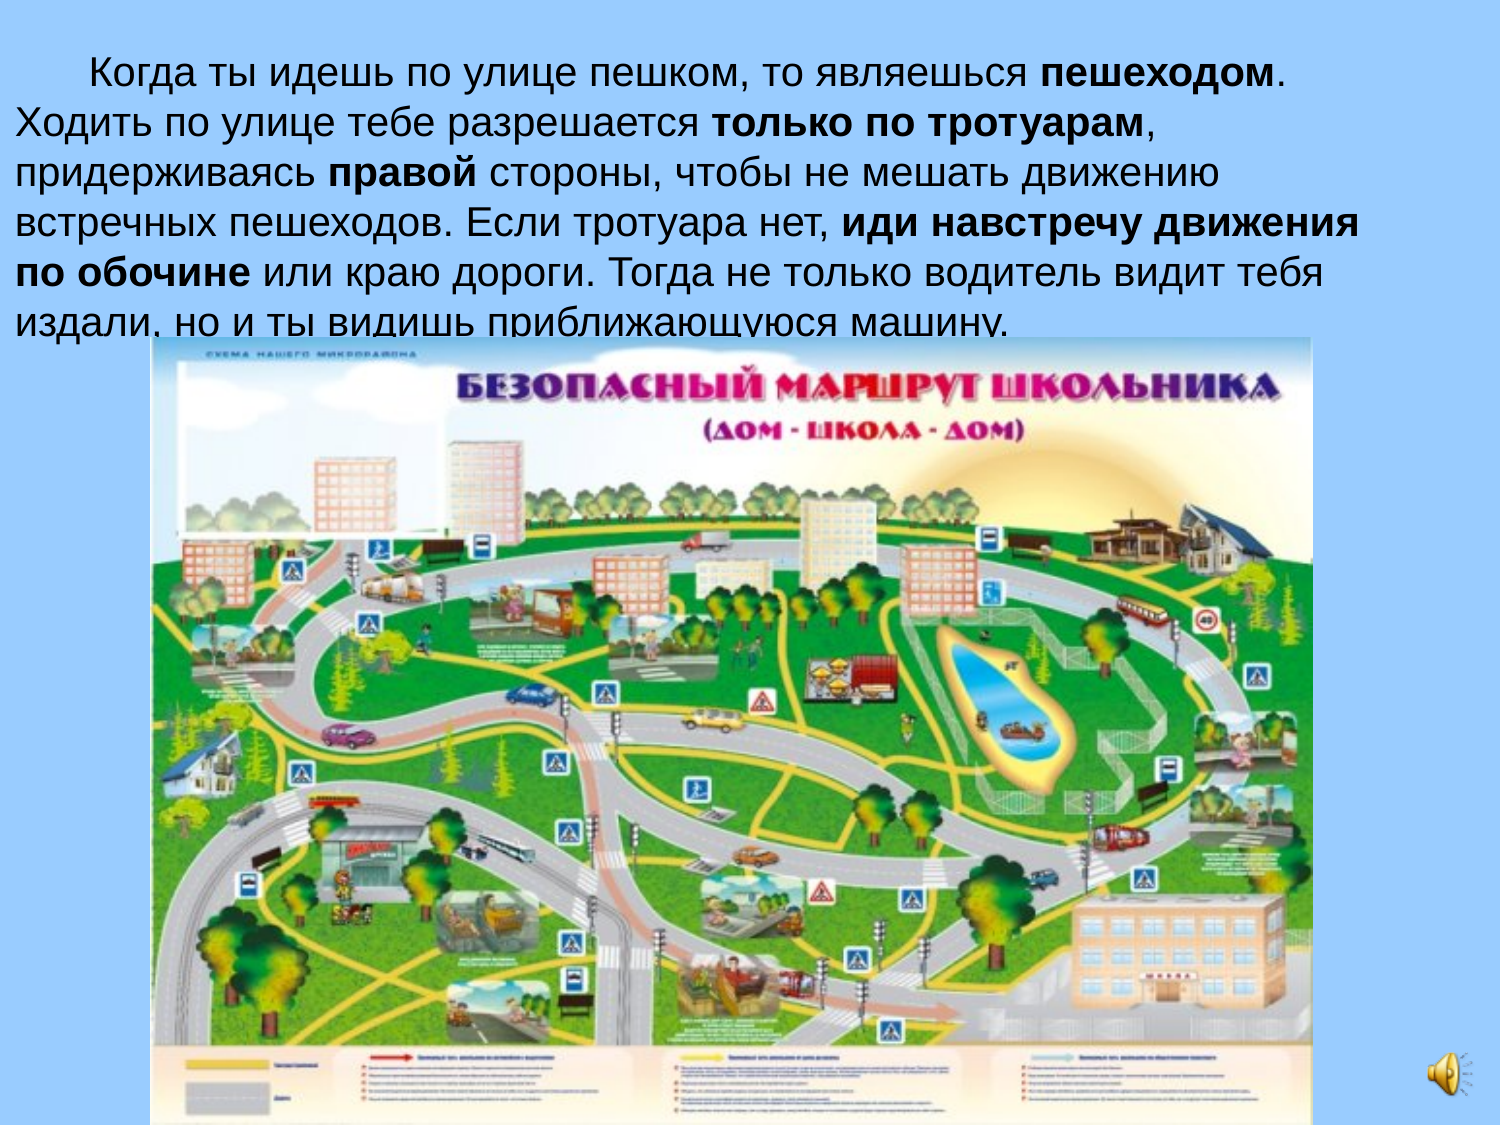

Когда ты идешь по улице пешком, то являешься пешеходом. Ходить по улице тебе разрешается только по тротуарам, придерживаясь правой стороны, чтобы не мешать движению встречных пешеходов. Если тротуара нет, иди навстречу движения по обочине или краю дороги. Тогда не только водитель видит тебя издали, но и ты видишь приближающуюся машину.